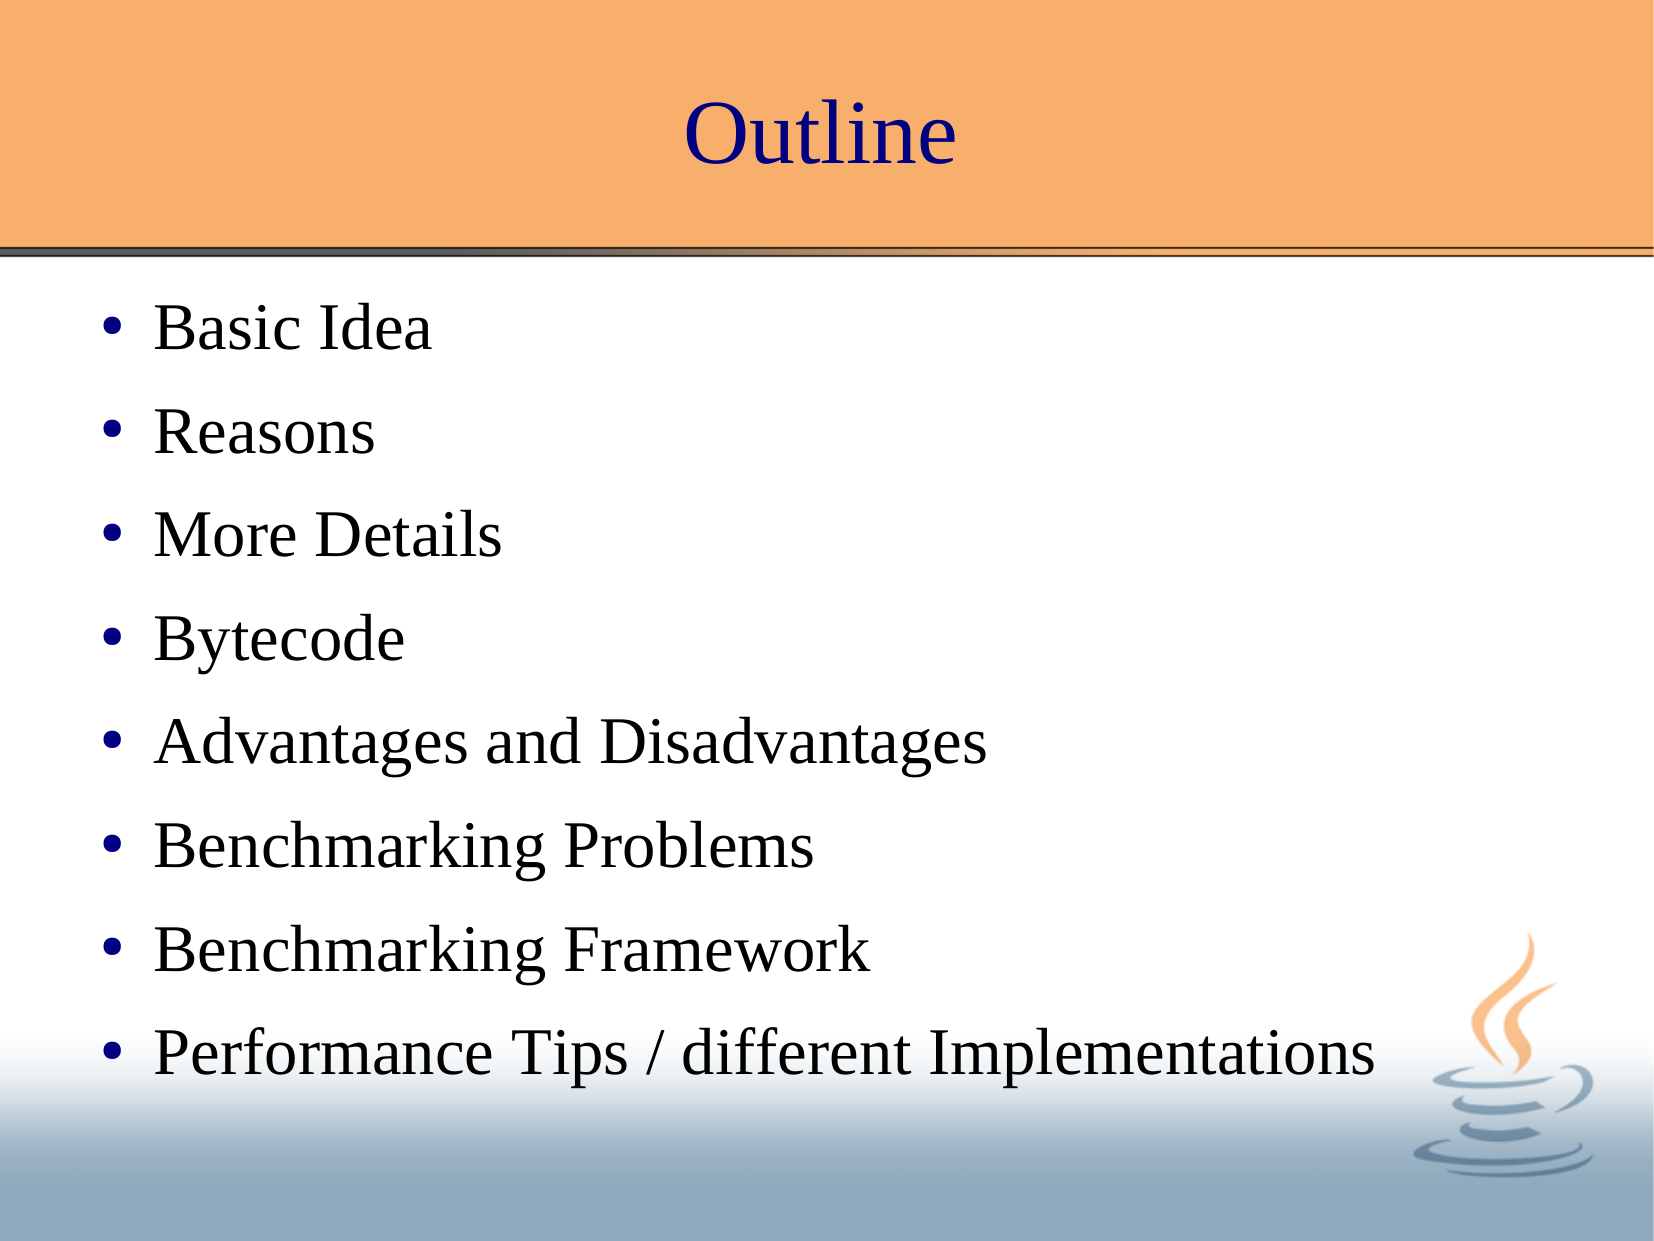

# Outline
Basic Idea
Reasons
More Details
Bytecode
Advantages and Disadvantages
Benchmarking Problems
Benchmarking Framework
Performance Tips / different Implementations